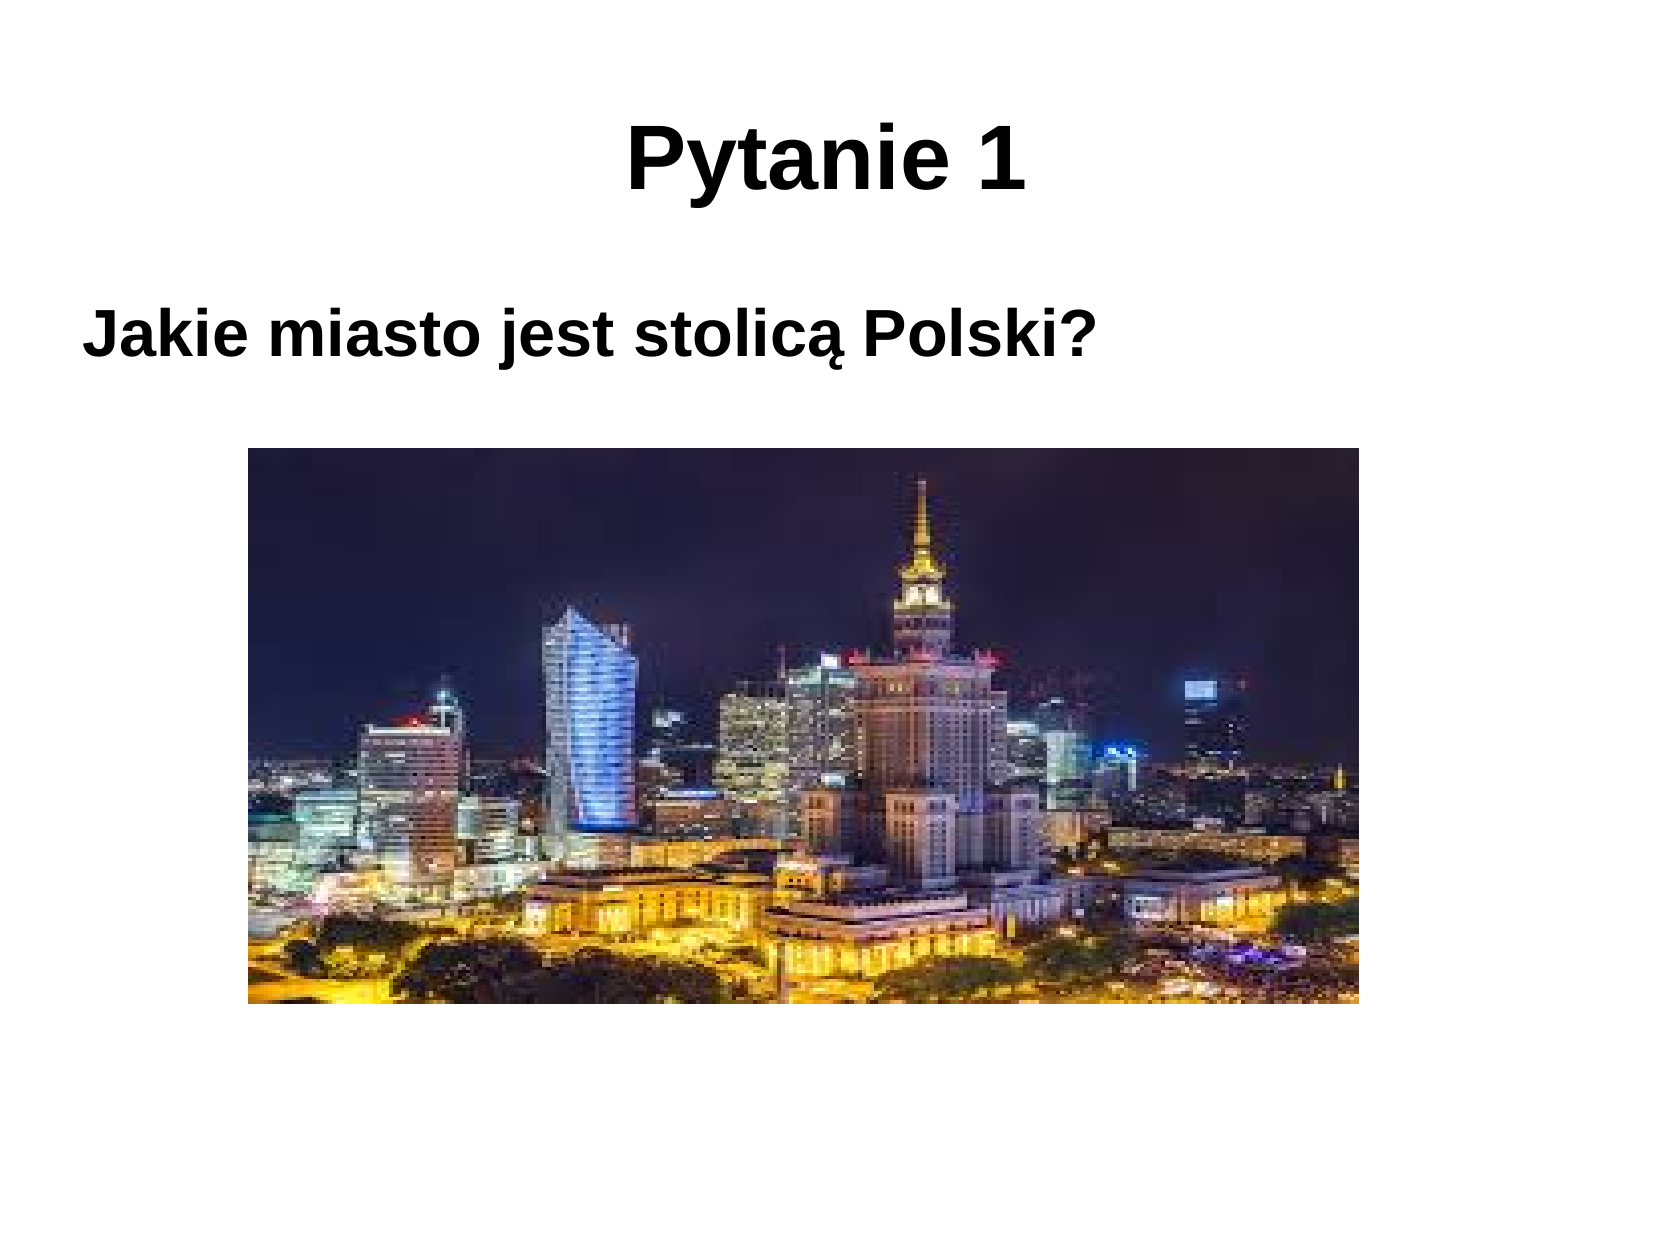

# Pytanie 1
Jakie miasto jest stolicą Polski?